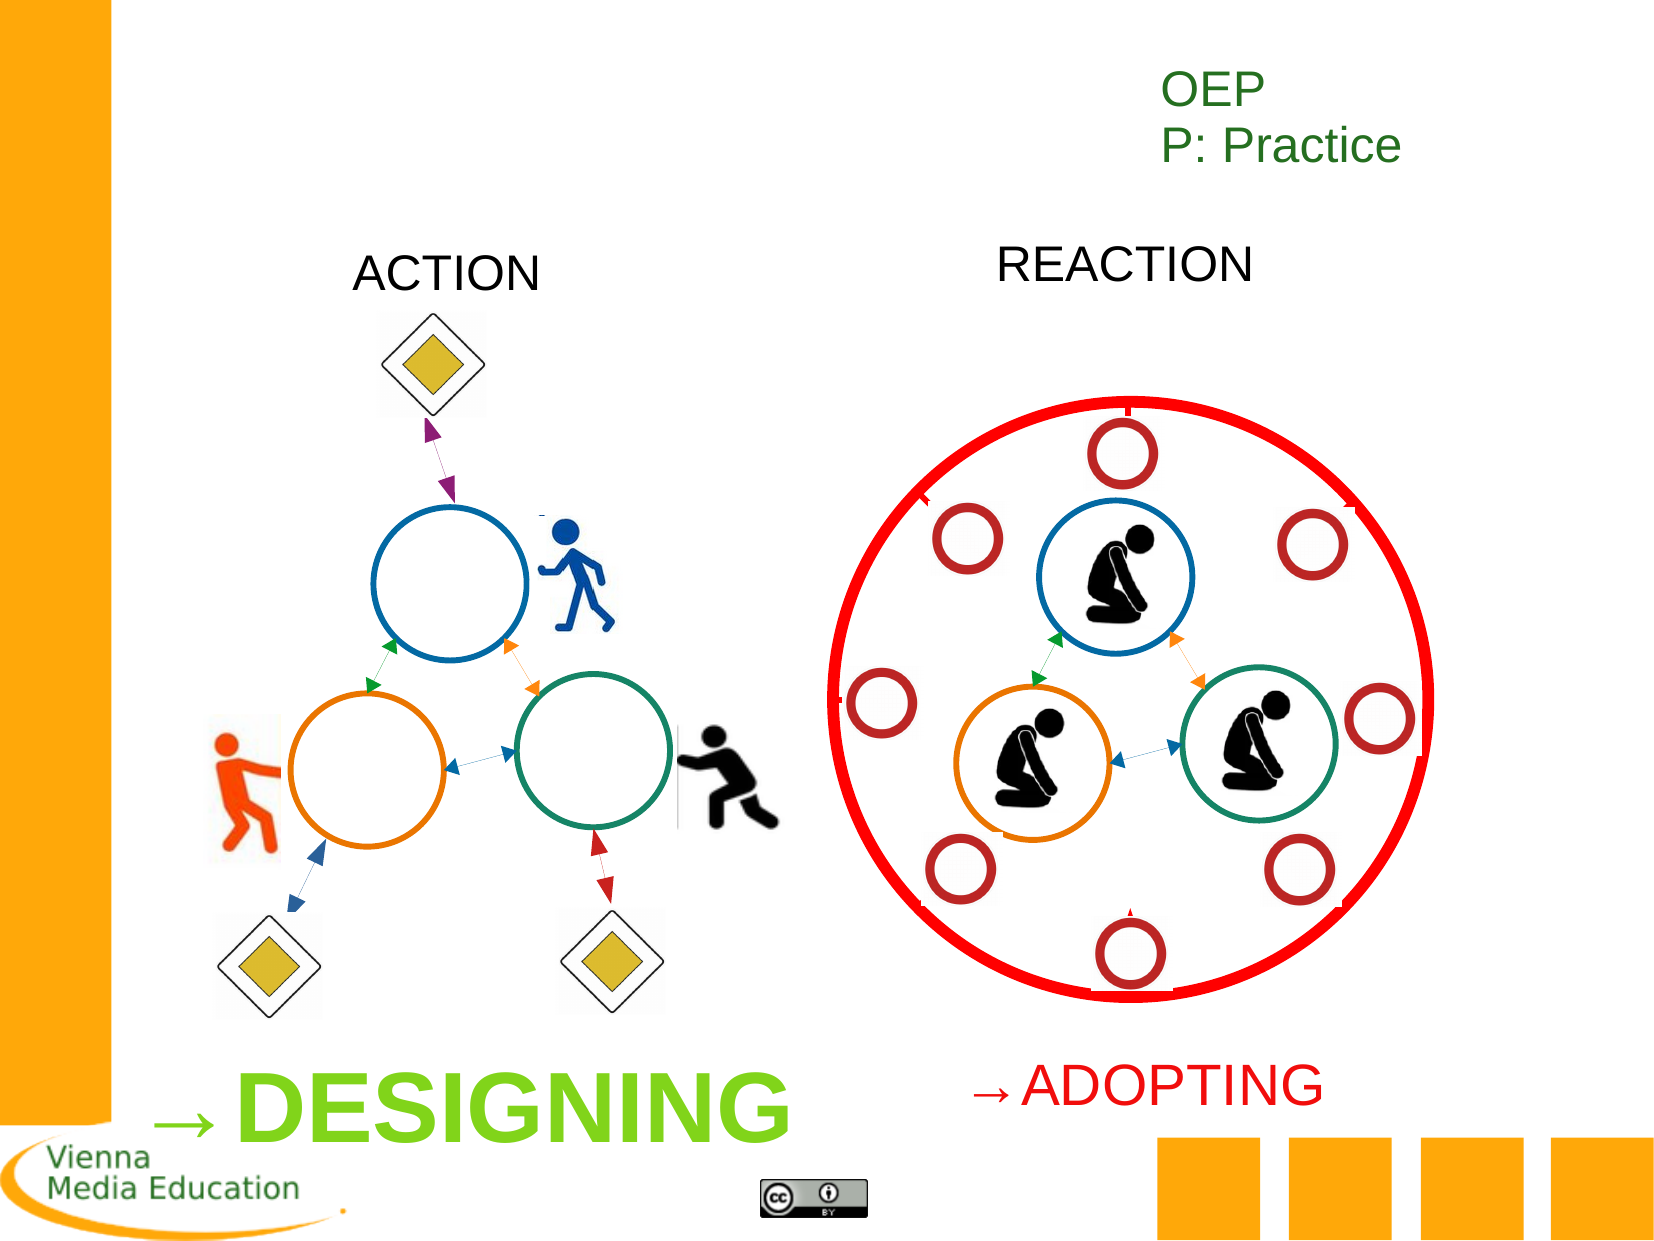

OEP
P: Practice
REACTION
ACTION
→ADOPTING
→DESIGNING